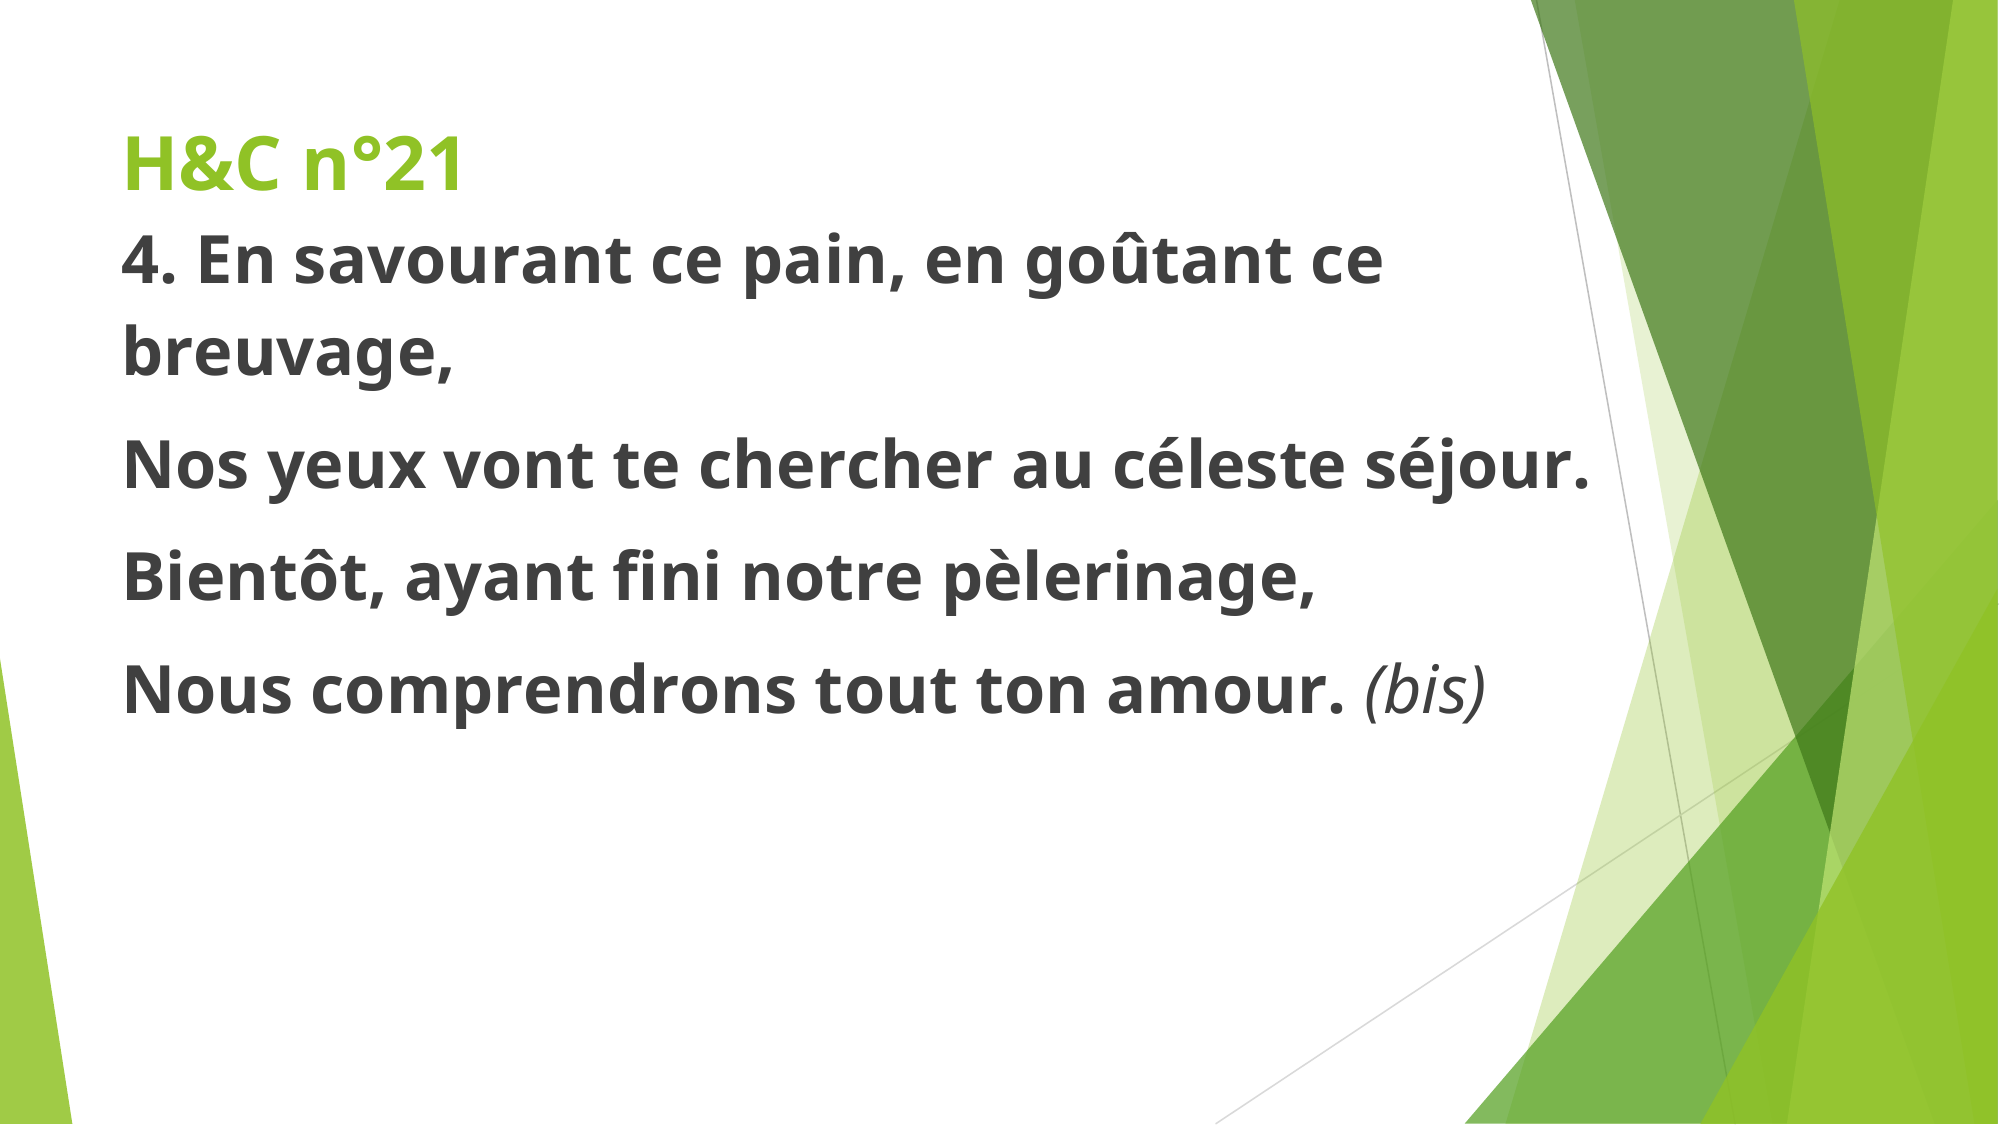

H&C n°21
4. En savourant ce pain, en goûtant ce breuvage,
Nos yeux vont te chercher au céleste séjour.
Bientôt, ayant fini notre pèlerinage,
Nous comprendrons tout ton amour. (bis)